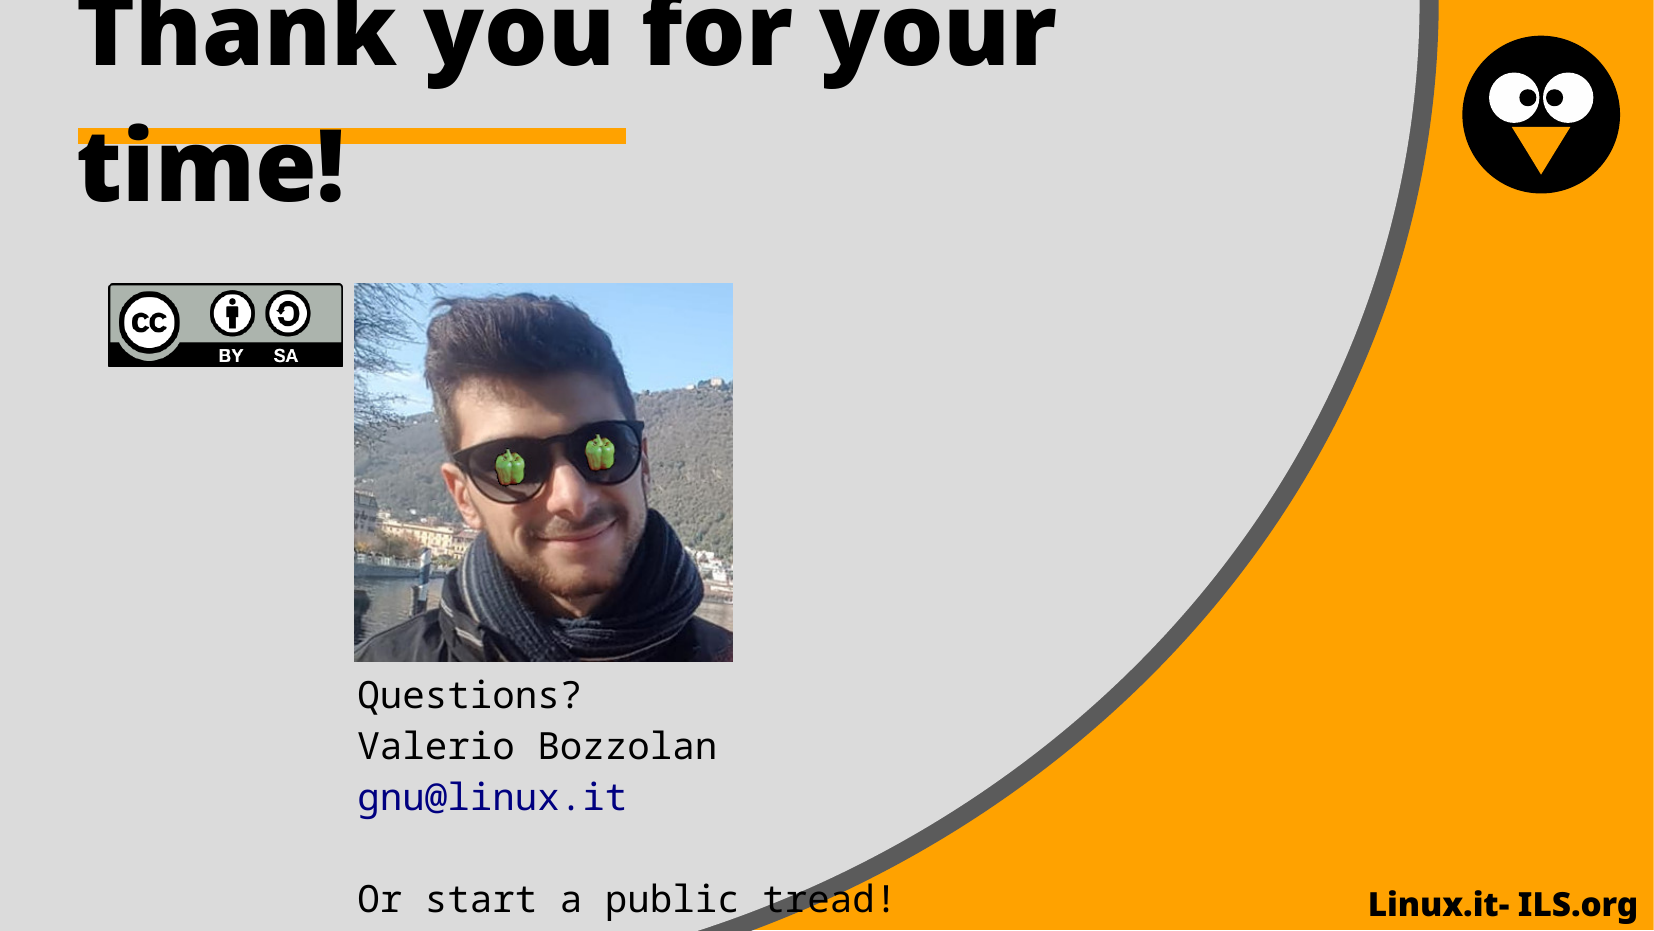

# Thank you for your time!
Questions?
Valerio Bozzolan
gnu@linux.it
Or start a public tread!
https://forum.linux.it/
Linux.it- ILS.org